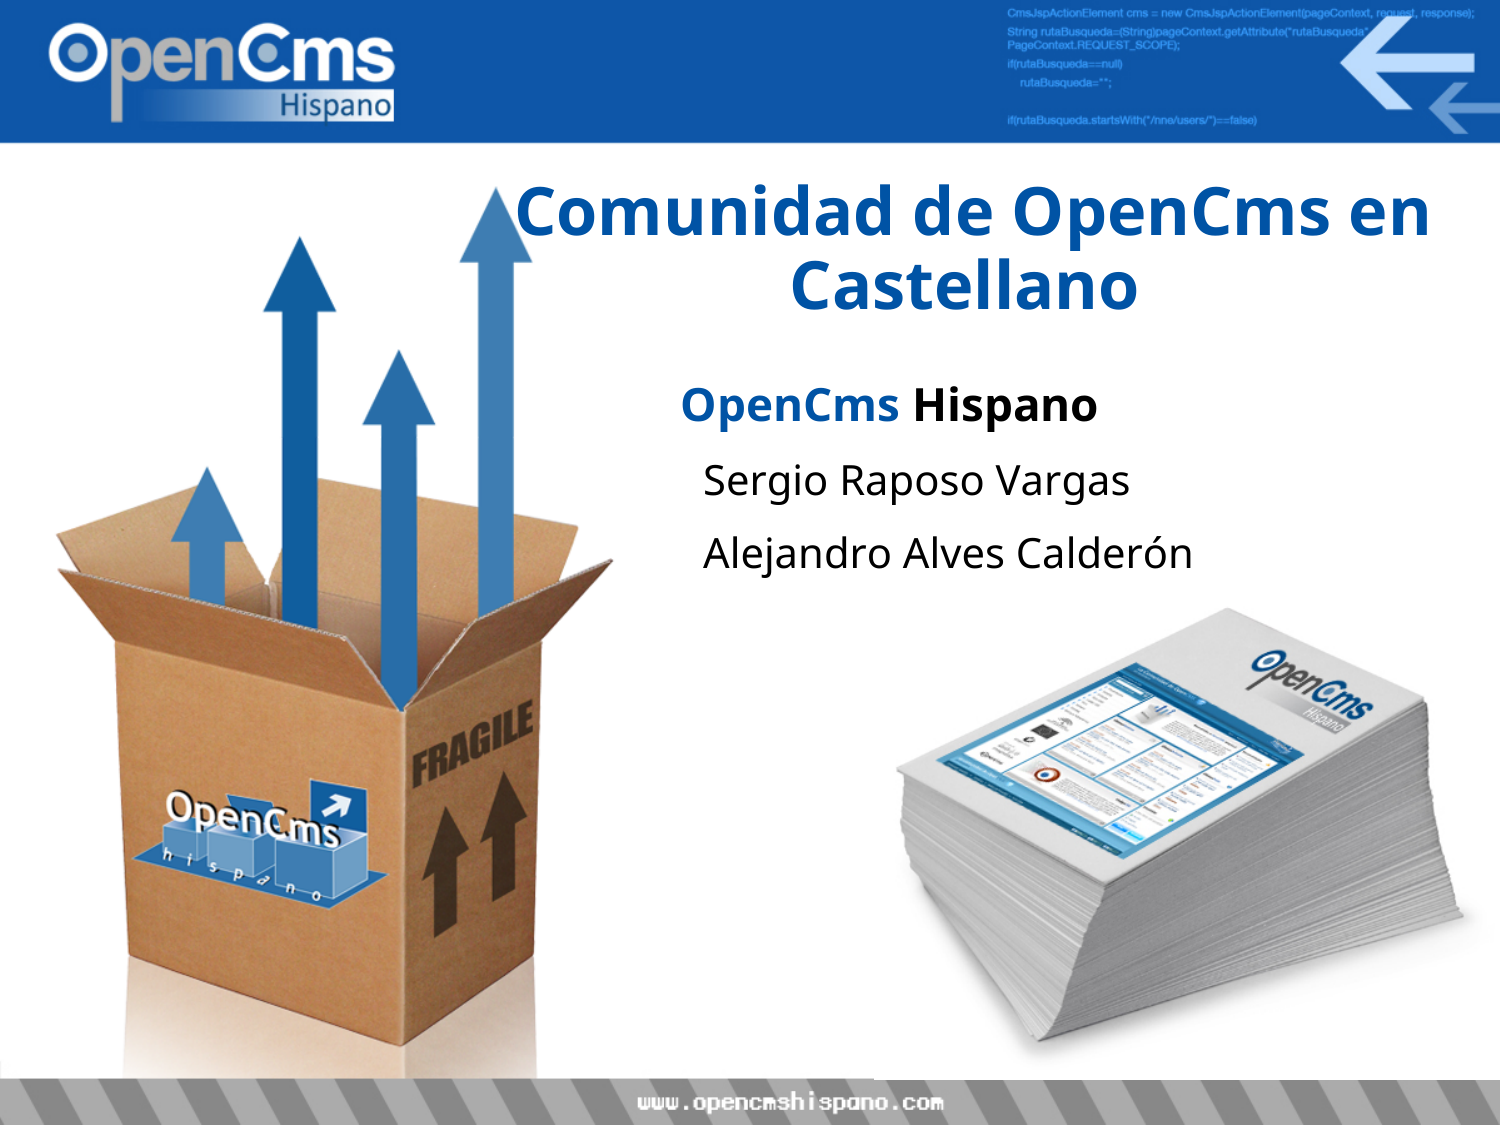

Comunidad de OpenCms en Castellano
 OpenCms Hispano
Sergio Raposo Vargas
Alejandro Alves Calderón